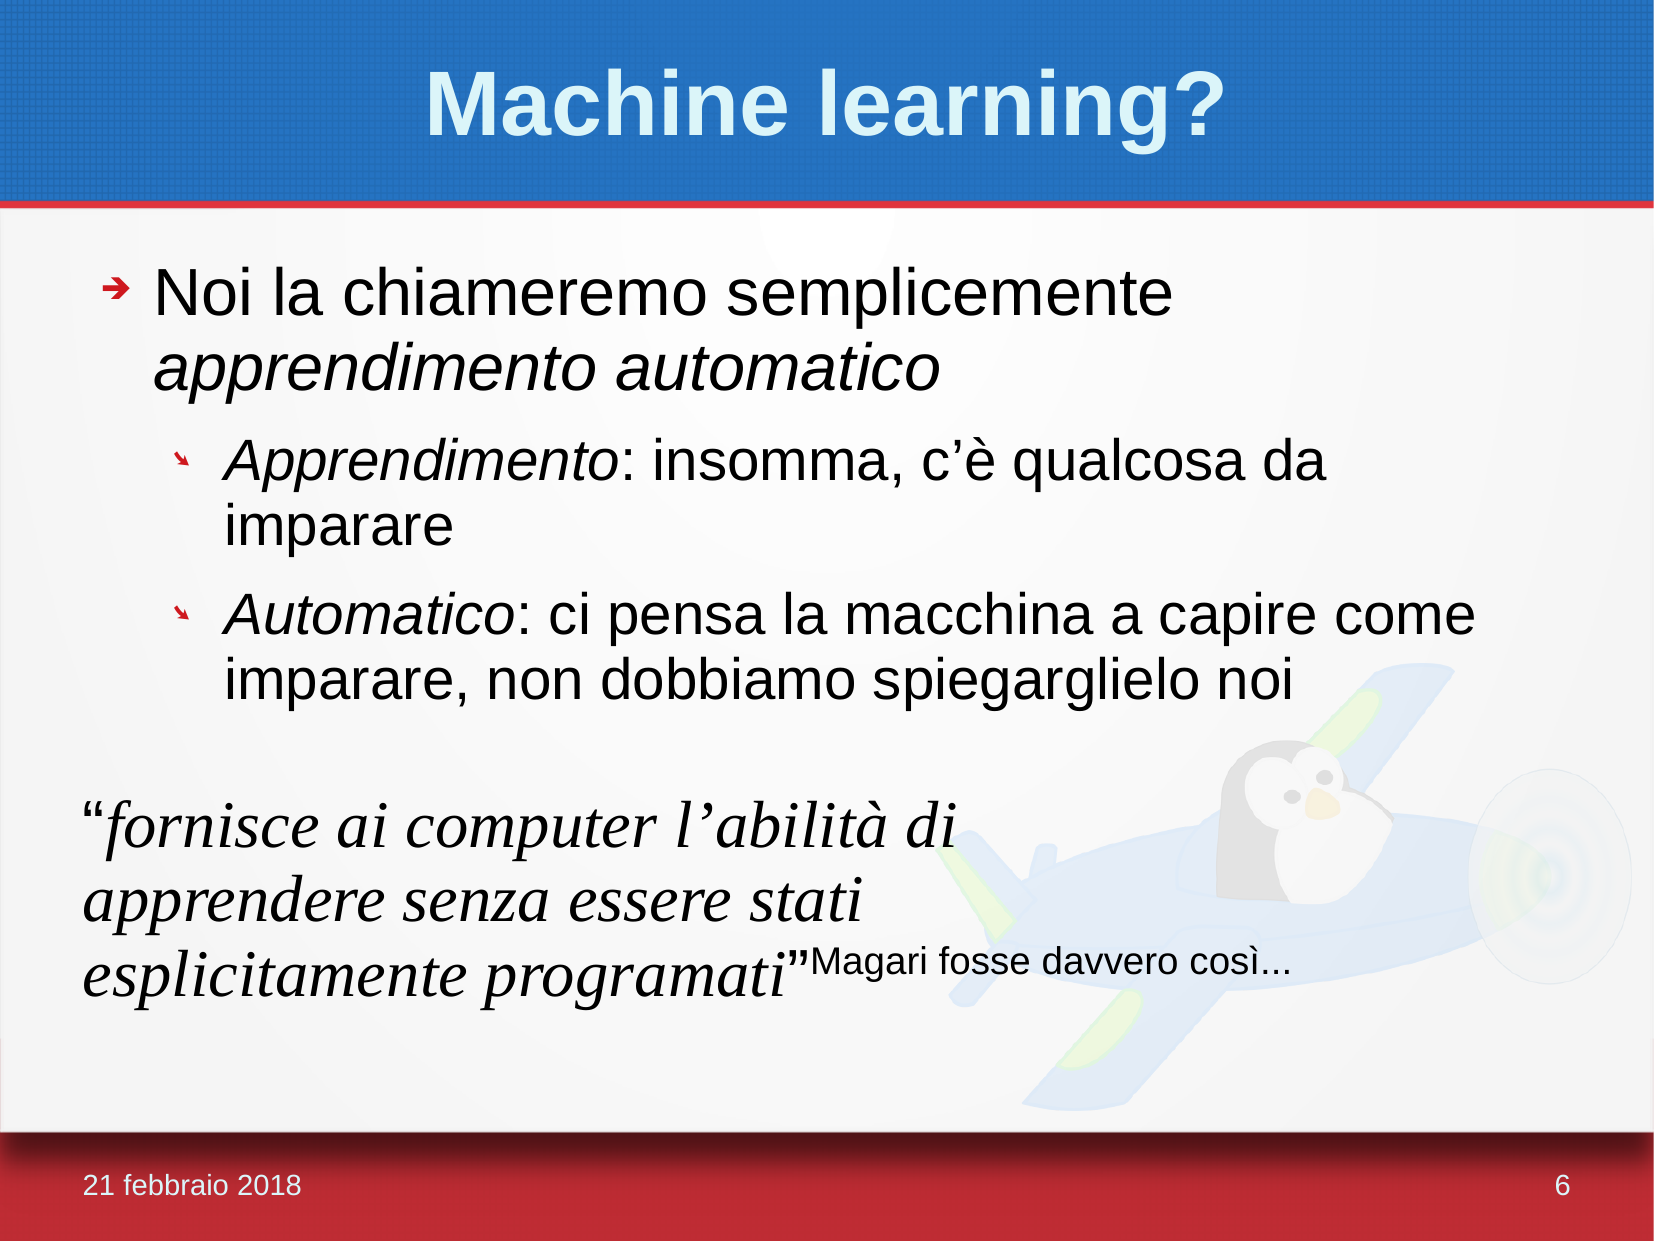

# Machine learning?
Noi la chiameremo semplicemente apprendimento automatico
Apprendimento: insomma, c’è qualcosa da imparare
Automatico: ci pensa la macchina a capire come imparare, non dobbiamo spiegarglielo noi
“fornisce ai computer l’abilità di
apprendere senza essere stati
esplicitamente programati”Magari fosse davvero così...
21 febbraio 2018
6